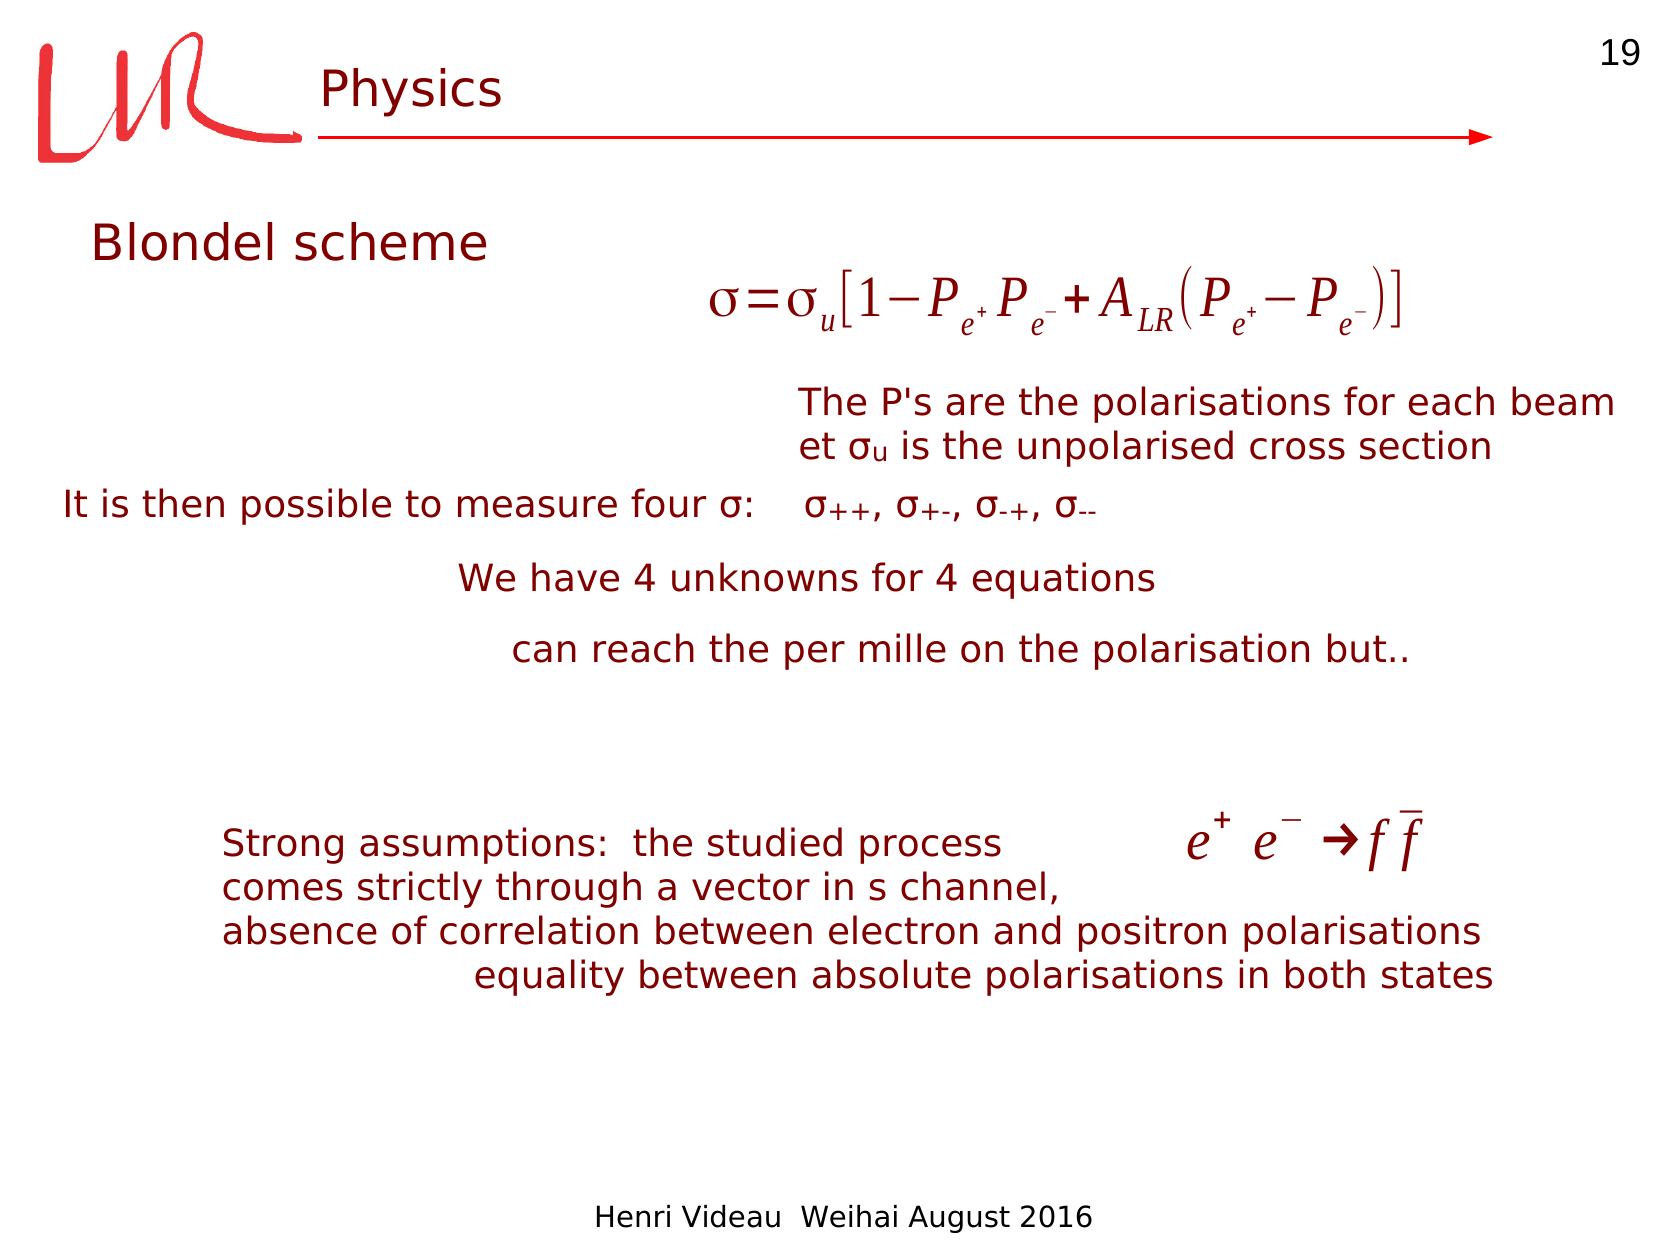

Blondel scheme
The P's are the polarisations for each beam
et σu is the unpolarised cross section
It is then possible to measure four σ: σ++, σ+-, σ-+, σ--
We have 4 unknowns for 4 equations
can reach the per mille on the polarisation but..
Strong assumptions: the studied process
comes strictly through a vector in s channel,
absence of correlation between electron and positron polarisations
equality between absolute polarisations in both states